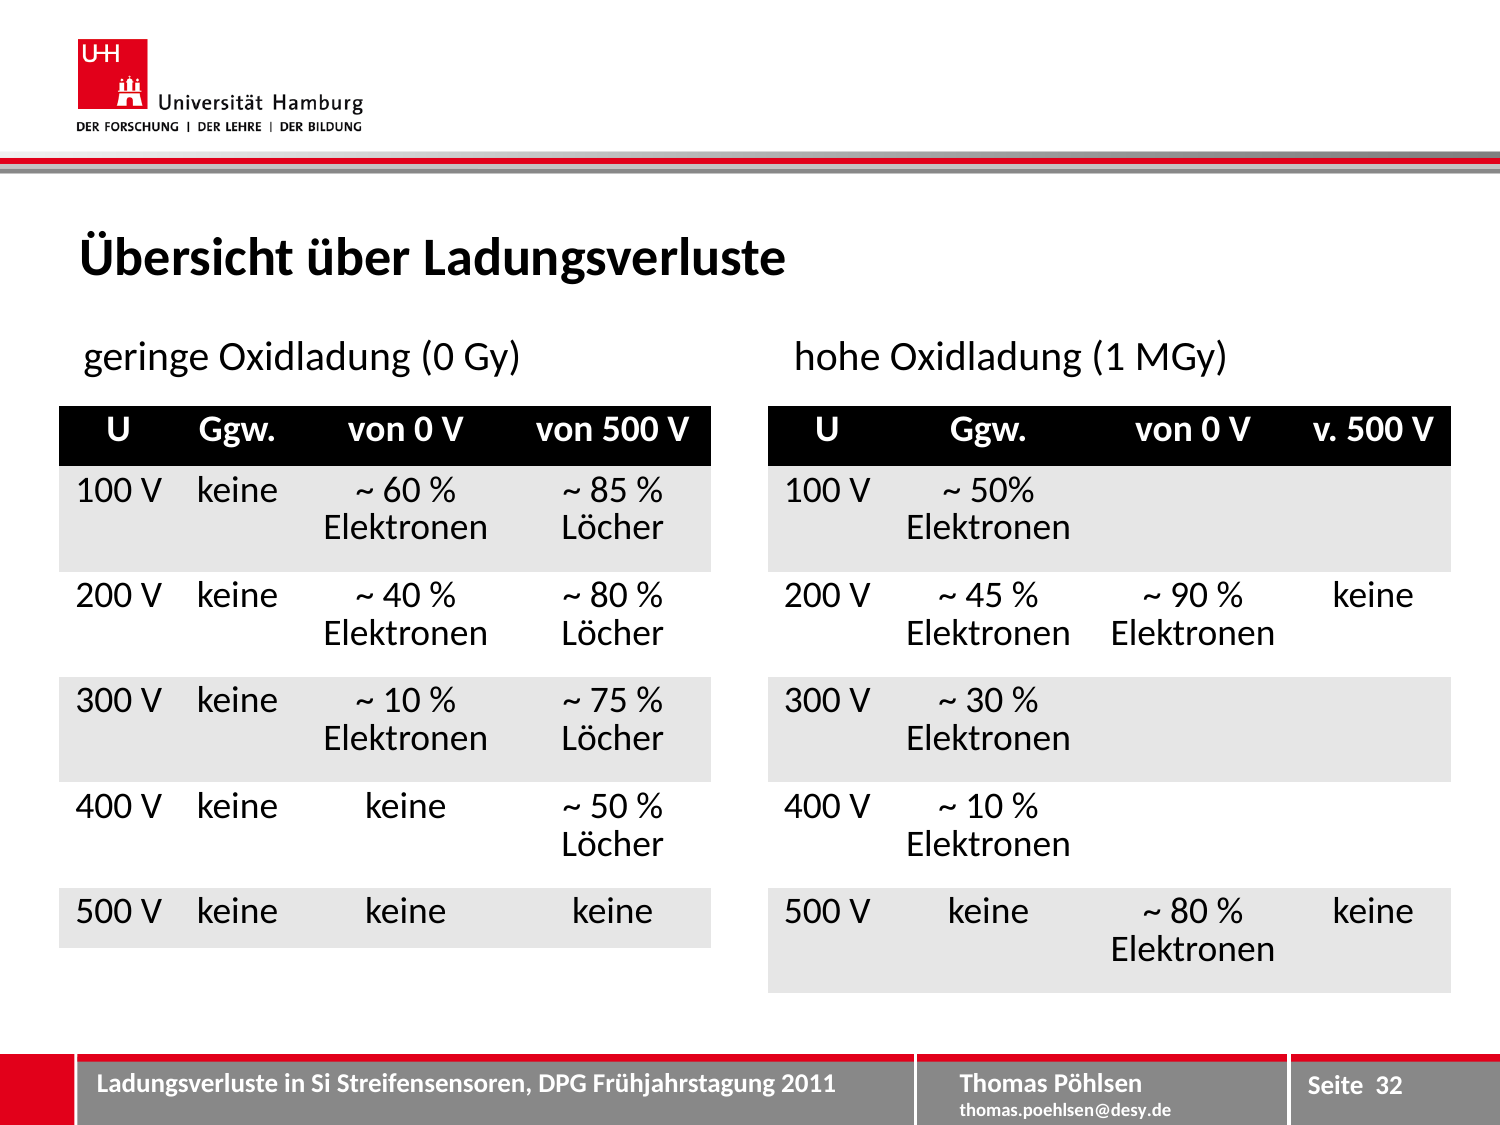

# Übersicht über Ladungsverluste
geringe Oxidladung (0 Gy)
hohe Oxidladung (1 MGy)
| U | Ggw. | von 0 V | von 500 V |
| --- | --- | --- | --- |
| 100 V | keine | ~ 60 % Elektronen | ~ 85 % Löcher |
| 200 V | keine | ~ 40 % Elektronen | ~ 80 % Löcher |
| 300 V | keine | ~ 10 % Elektronen | ~ 75 % Löcher |
| 400 V | keine | keine | ~ 50 % Löcher |
| 500 V | keine | keine | keine |
| U | Ggw. | von 0 V | v. 500 V |
| --- | --- | --- | --- |
| 100 V | ~ 50% Elektronen | | |
| 200 V | ~ 45 % Elektronen | ~ 90 % Elektronen | keine |
| 300 V | ~ 30 % Elektronen | | |
| 400 V | ~ 10 % Elektronen | | |
| 500 V | keine | ~ 80 % Elektronen | keine |